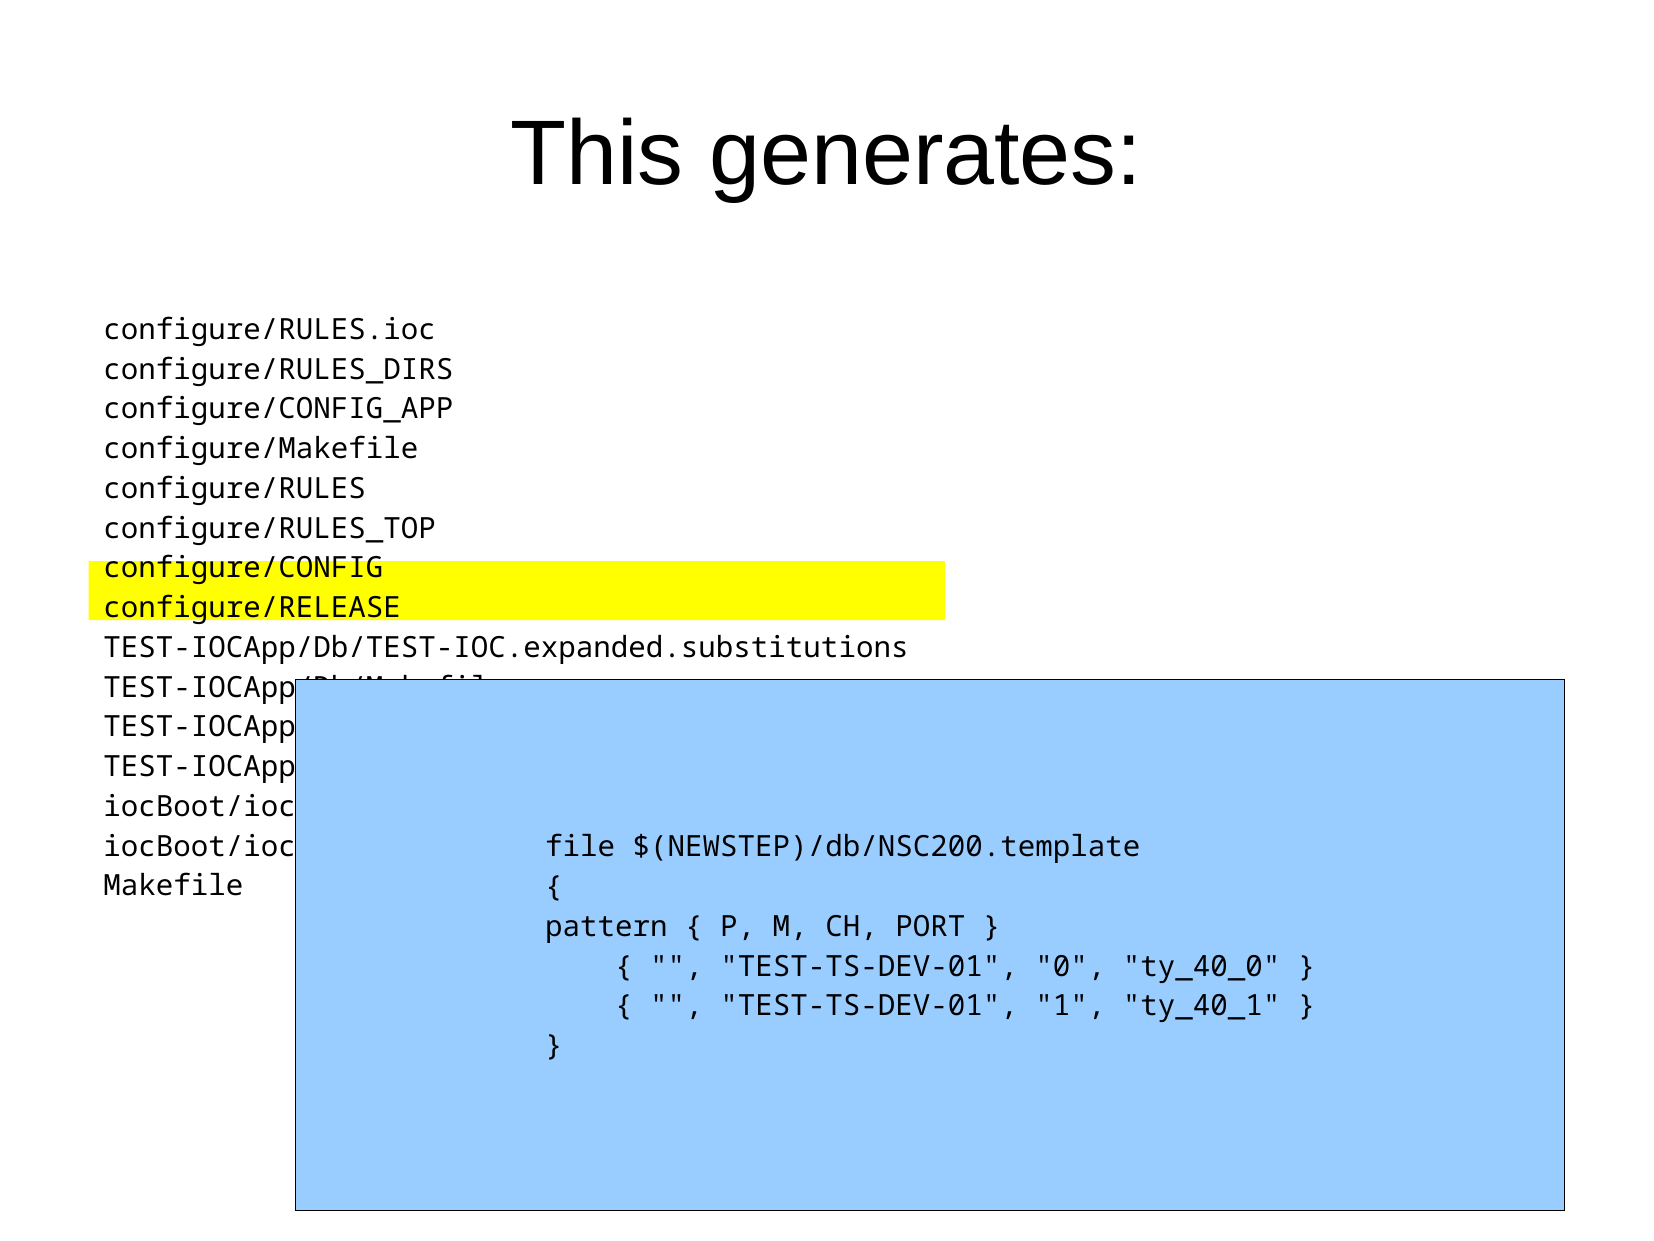

# This generates:
configure/RULES.ioc
configure/RULES_DIRS
configure/CONFIG_APP
configure/Makefile
configure/RULES
configure/RULES_TOP
configure/CONFIG
configure/RELEASE
TEST-IOCApp/Db/TEST-IOC.expanded.substitutions
TEST-IOCApp/Db/Makefile
TEST-IOCApp/src/Makefile
TEST-IOCApp/data/Makefile
iocBoot/iocTEST-IOC/stTEST-IOC.cmd
iocBoot/iocTEST-IOC/Makefile
Makefile
file $(NEWSTEP)/db/NSC200.template
{
pattern { P, M, CH, PORT }
 { "", "TEST-TS-DEV-01", "0", "ty_40_0" }
 { "", "TEST-TS-DEV-01", "1", "ty_40_1" }
}